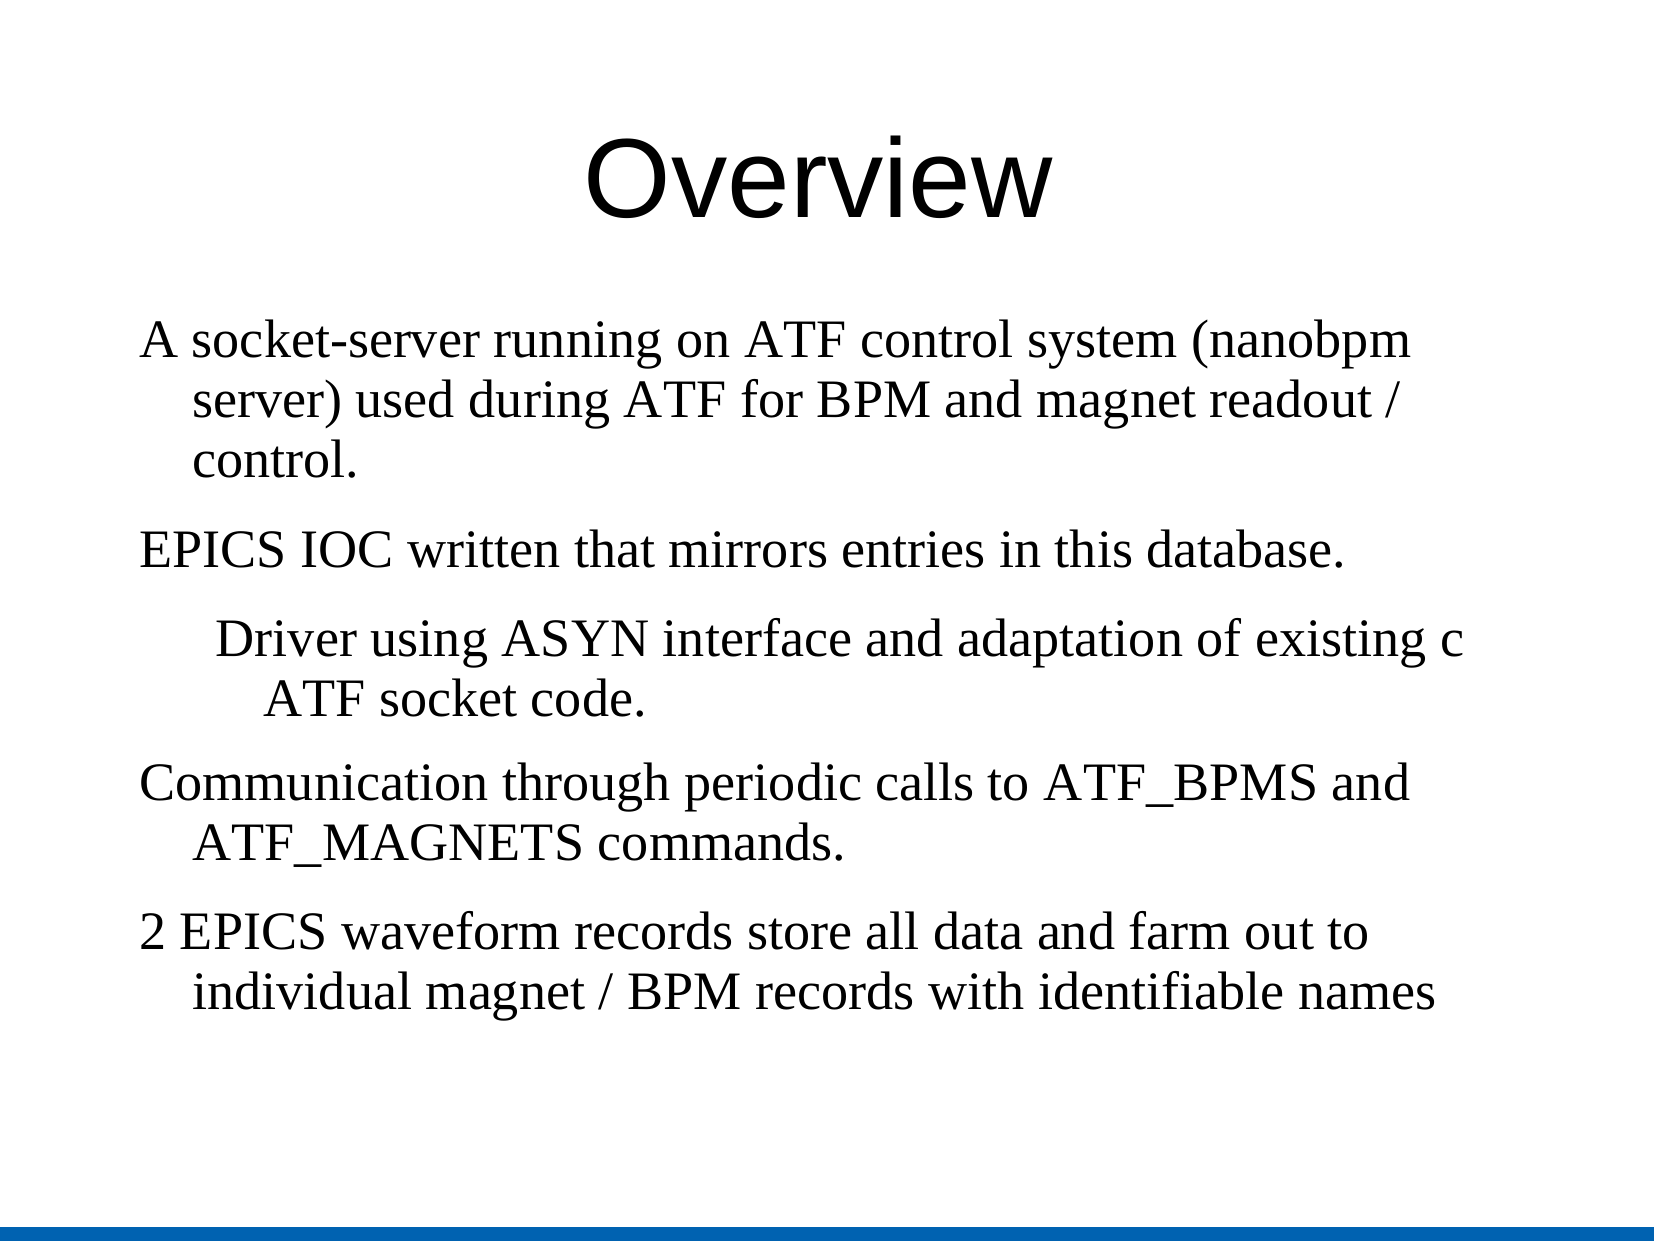

# Overview
A socket-server running on ATF control system (nanobpm server) used during ATF for BPM and magnet readout / control.
EPICS IOC written that mirrors entries in this database.
Driver using ASYN interface and adaptation of existing c ATF socket code.
Communication through periodic calls to ATF_BPMS and ATF_MAGNETS commands.
2 EPICS waveform records store all data and farm out to individual magnet / BPM records with identifiable names